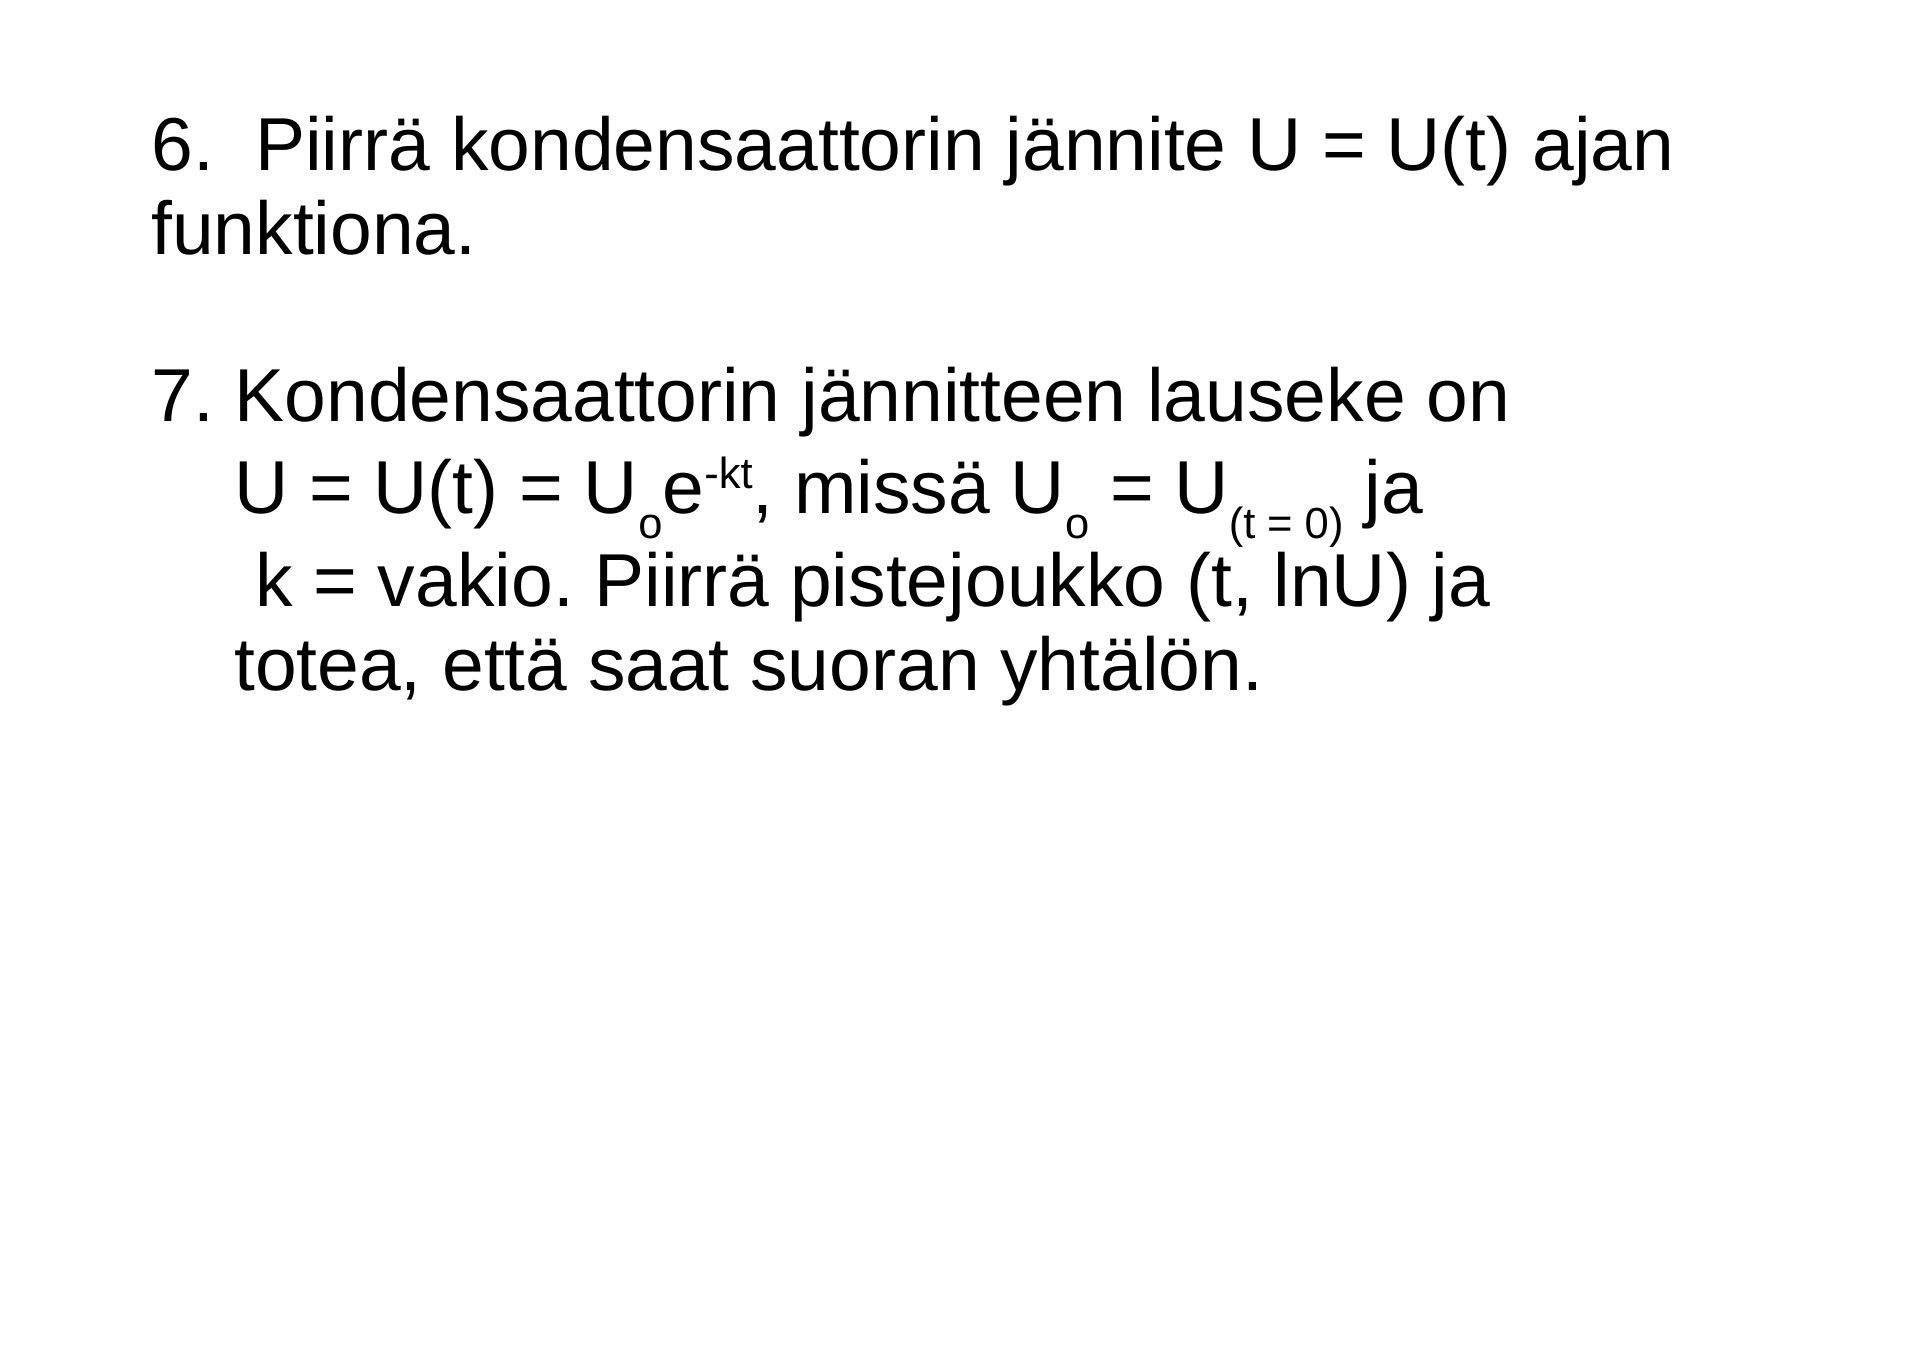

6. Piirrä kondensaattorin jännite U = U(t) ajan funktiona.
7. Kondensaattorin jännitteen lauseke on
 U = U(t) = Uoe-kt, missä Uo = U(t = 0) ja
 k = vakio. Piirrä pistejoukko (t, lnU) ja
 totea, että saat suoran yhtälön.